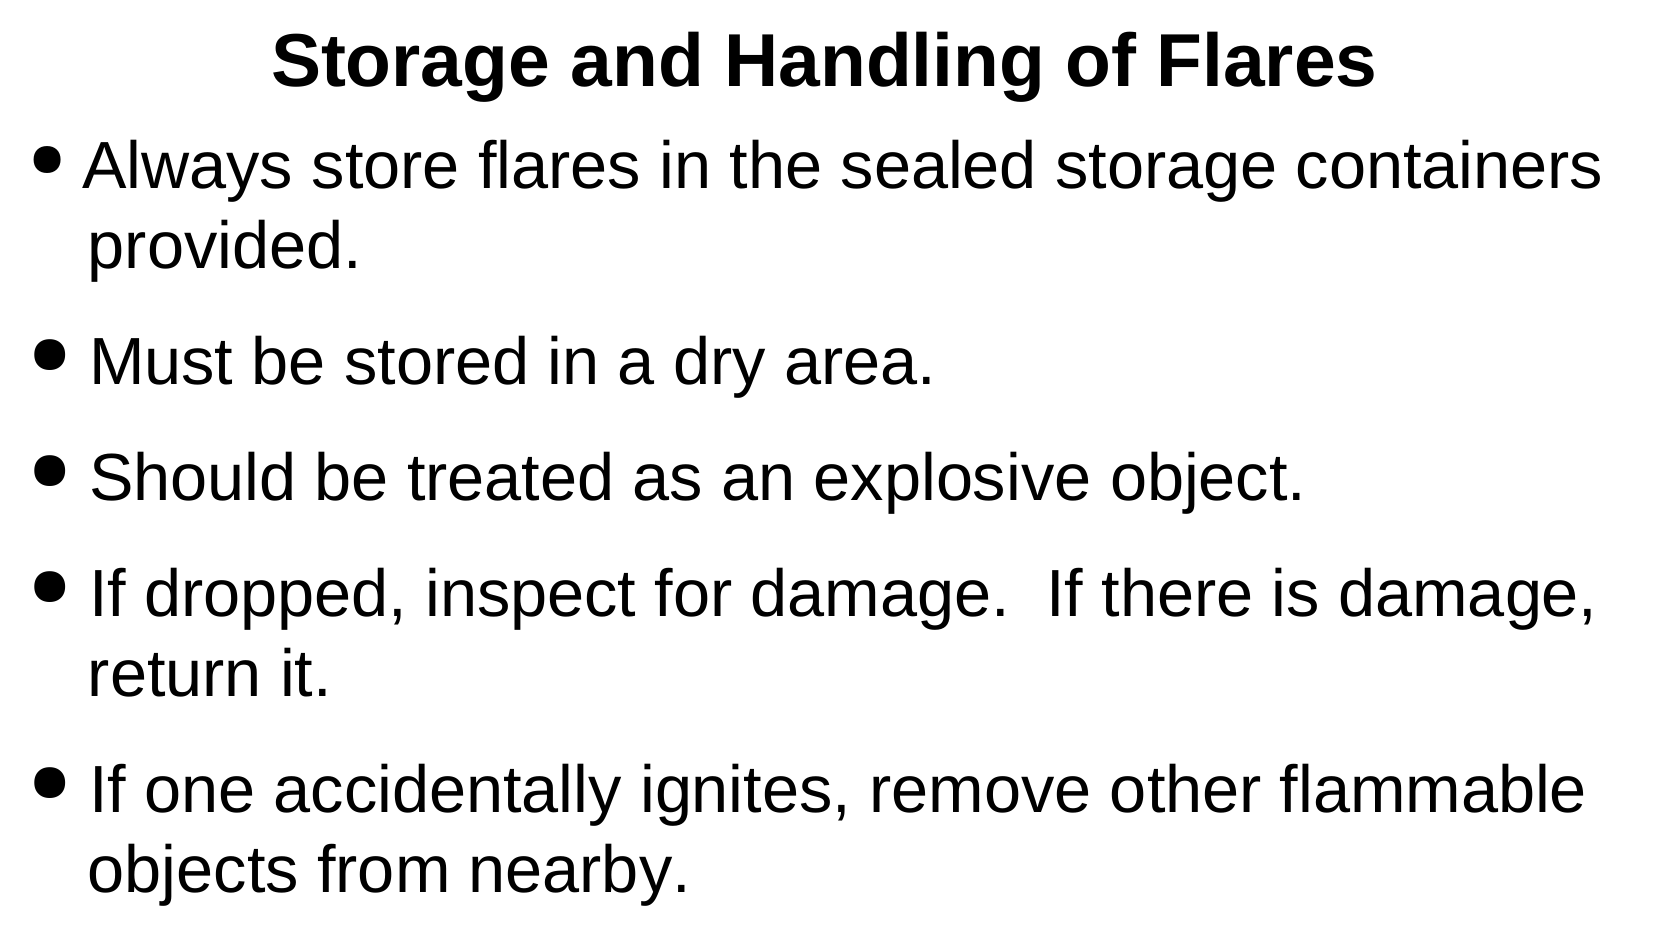

# Storage and Handling of Flares
 Always store flares in the sealed storage containers provided.
 Must be stored in a dry area.
 Should be treated as an explosive object.
 If dropped, inspect for damage. If there is damage, return it.
 If one accidentally ignites, remove other flammable objects from nearby.